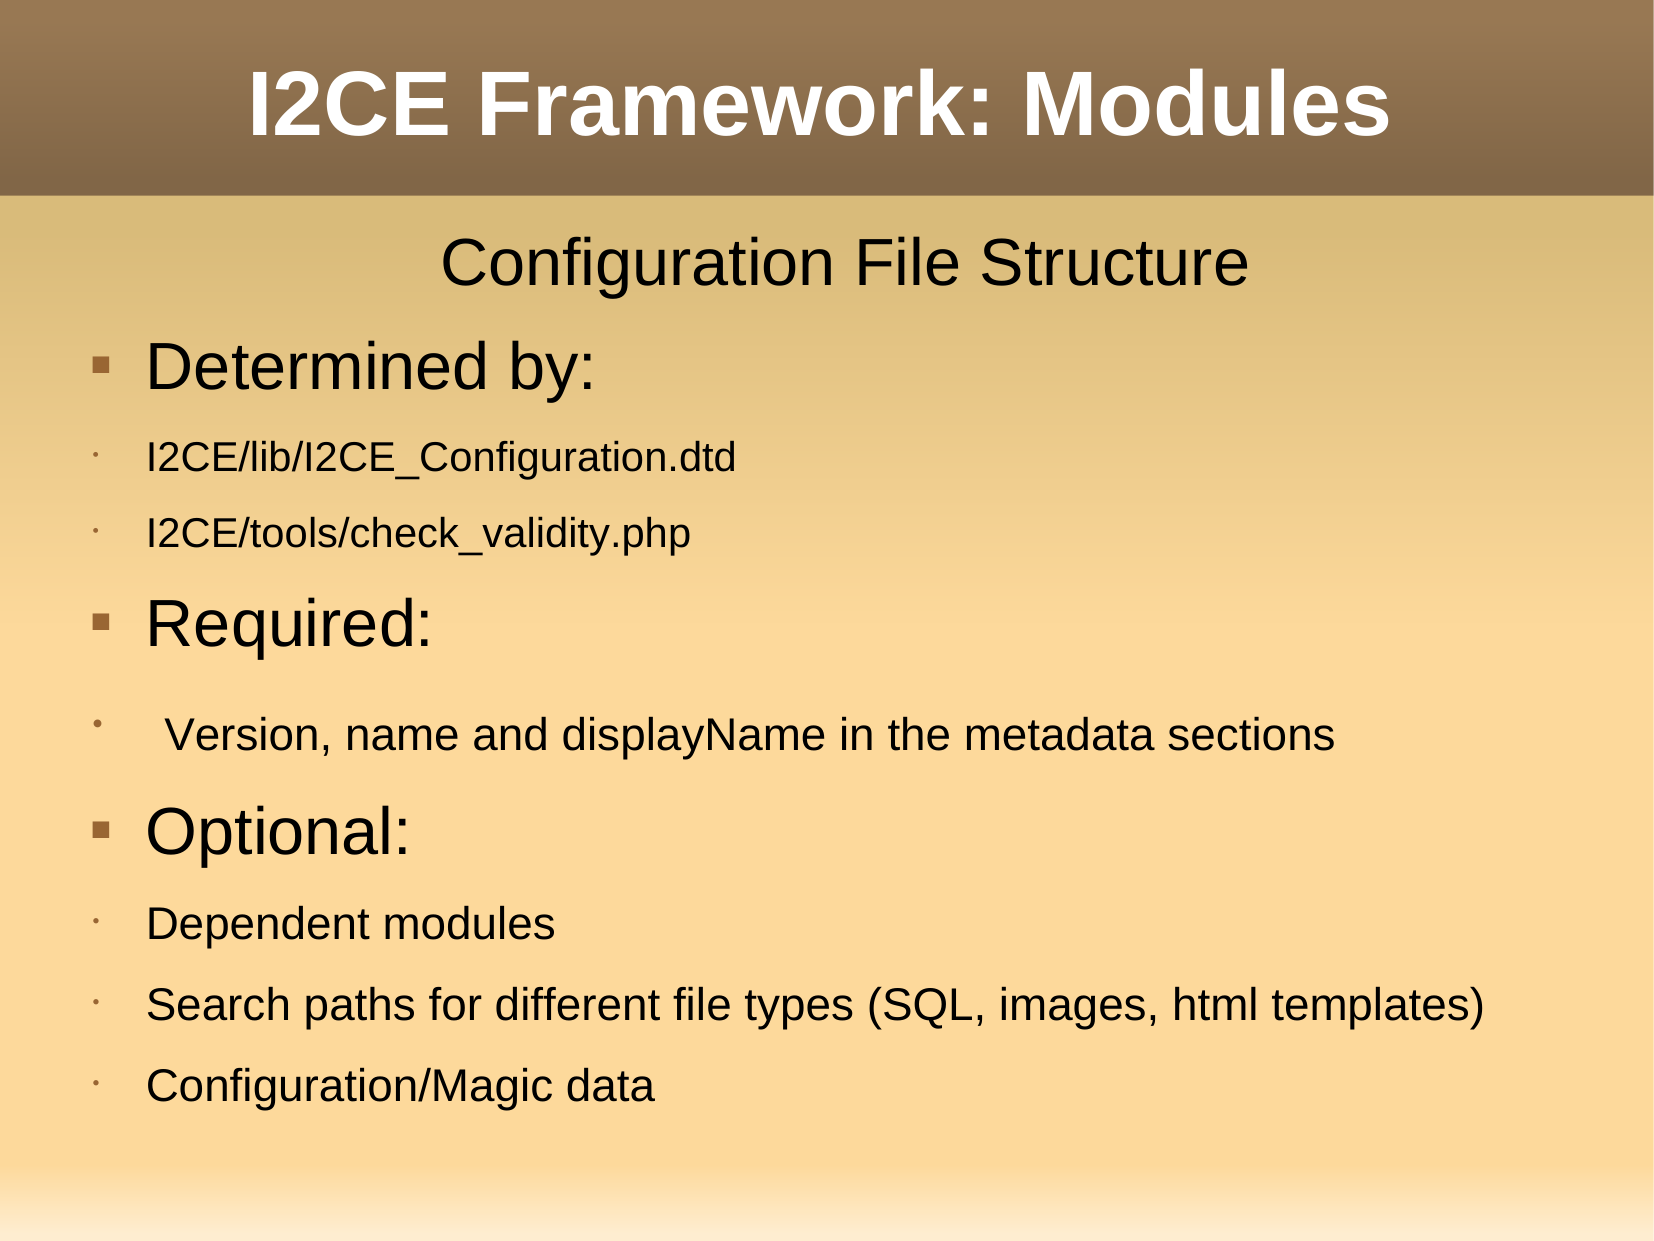

# I2CE Framework: Modules
Configuration File Structure
Determined by:
I2CE/lib/I2CE_Configuration.dtd
I2CE/tools/check_validity.php
Required:
 Version, name and displayName in the metadata sections
Optional:
Dependent modules
Search paths for different file types (SQL, images, html templates)
Configuration/Magic data